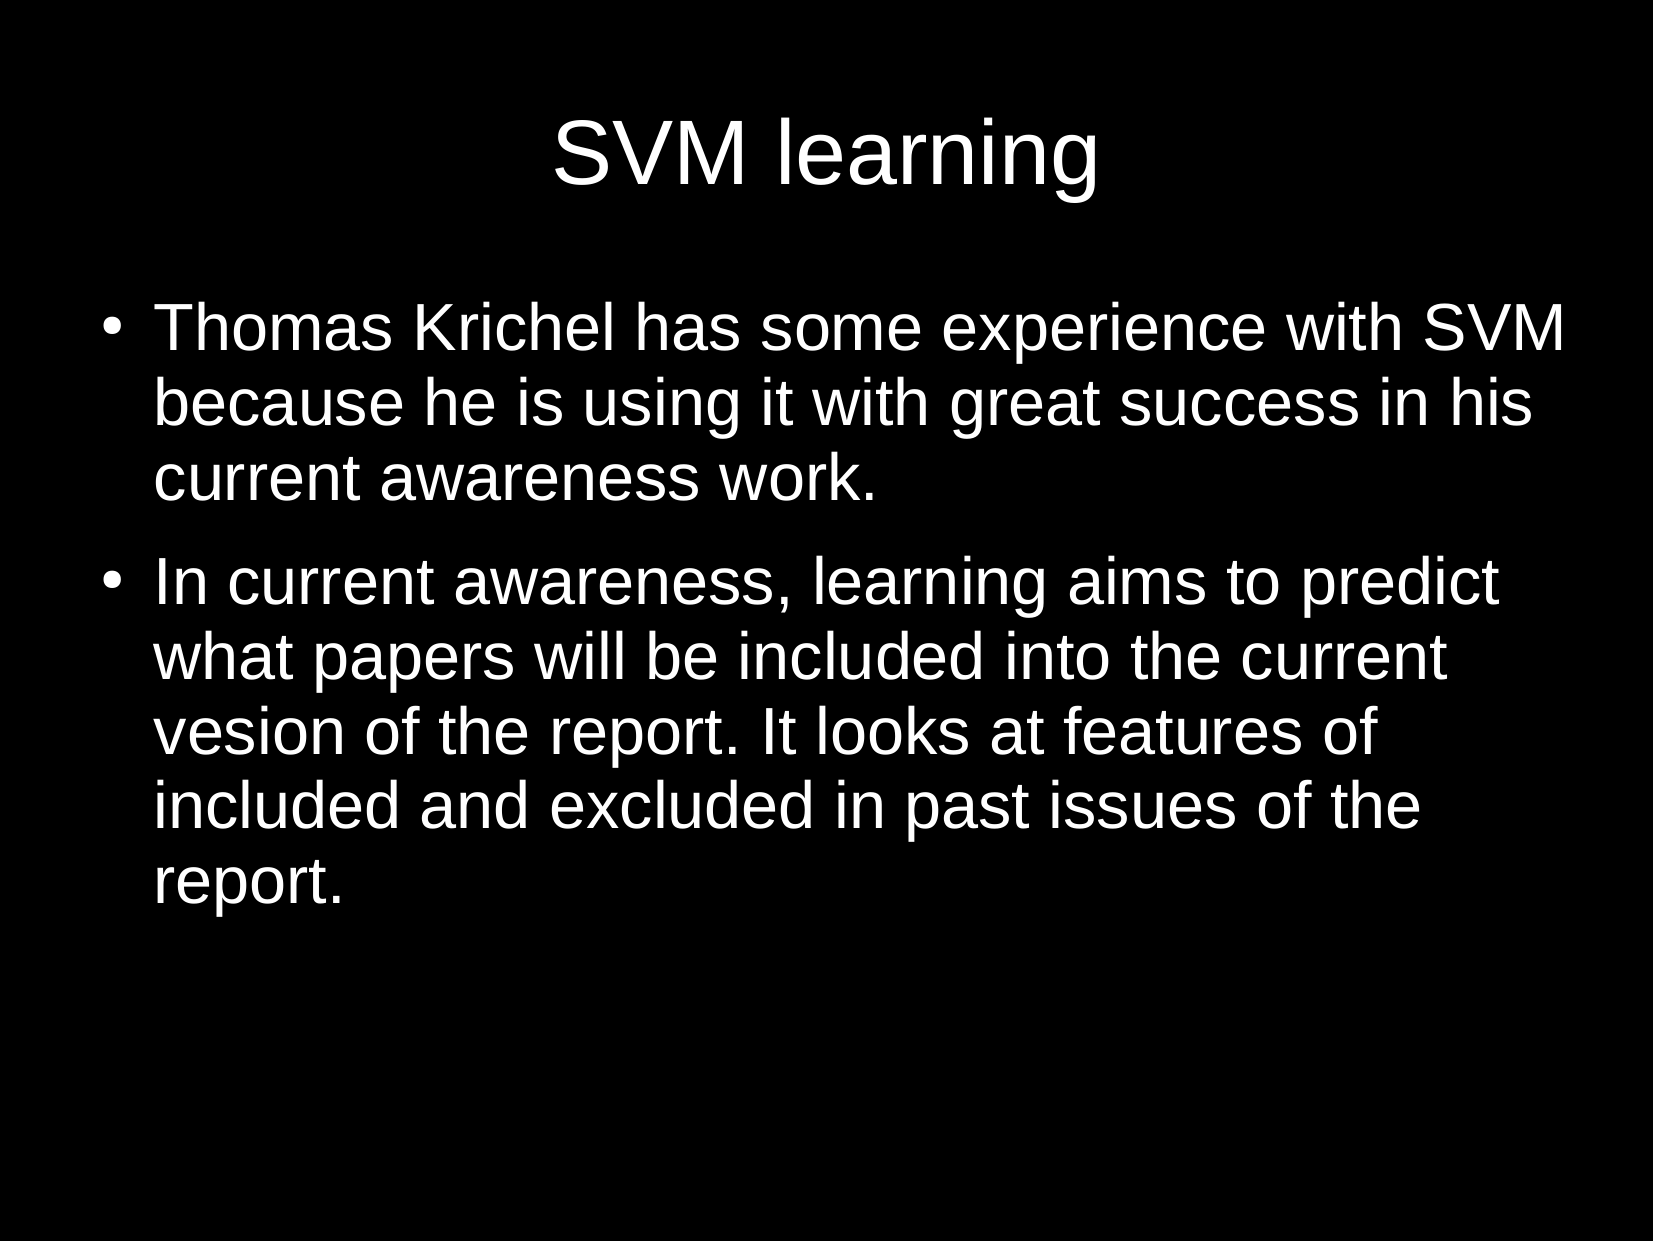

# SVM learning
Thomas Krichel has some experience with SVM because he is using it with great success in his current awareness work.
In current awareness, learning aims to predict what papers will be included into the current vesion of the report. It looks at features of included and excluded in past issues of the report.